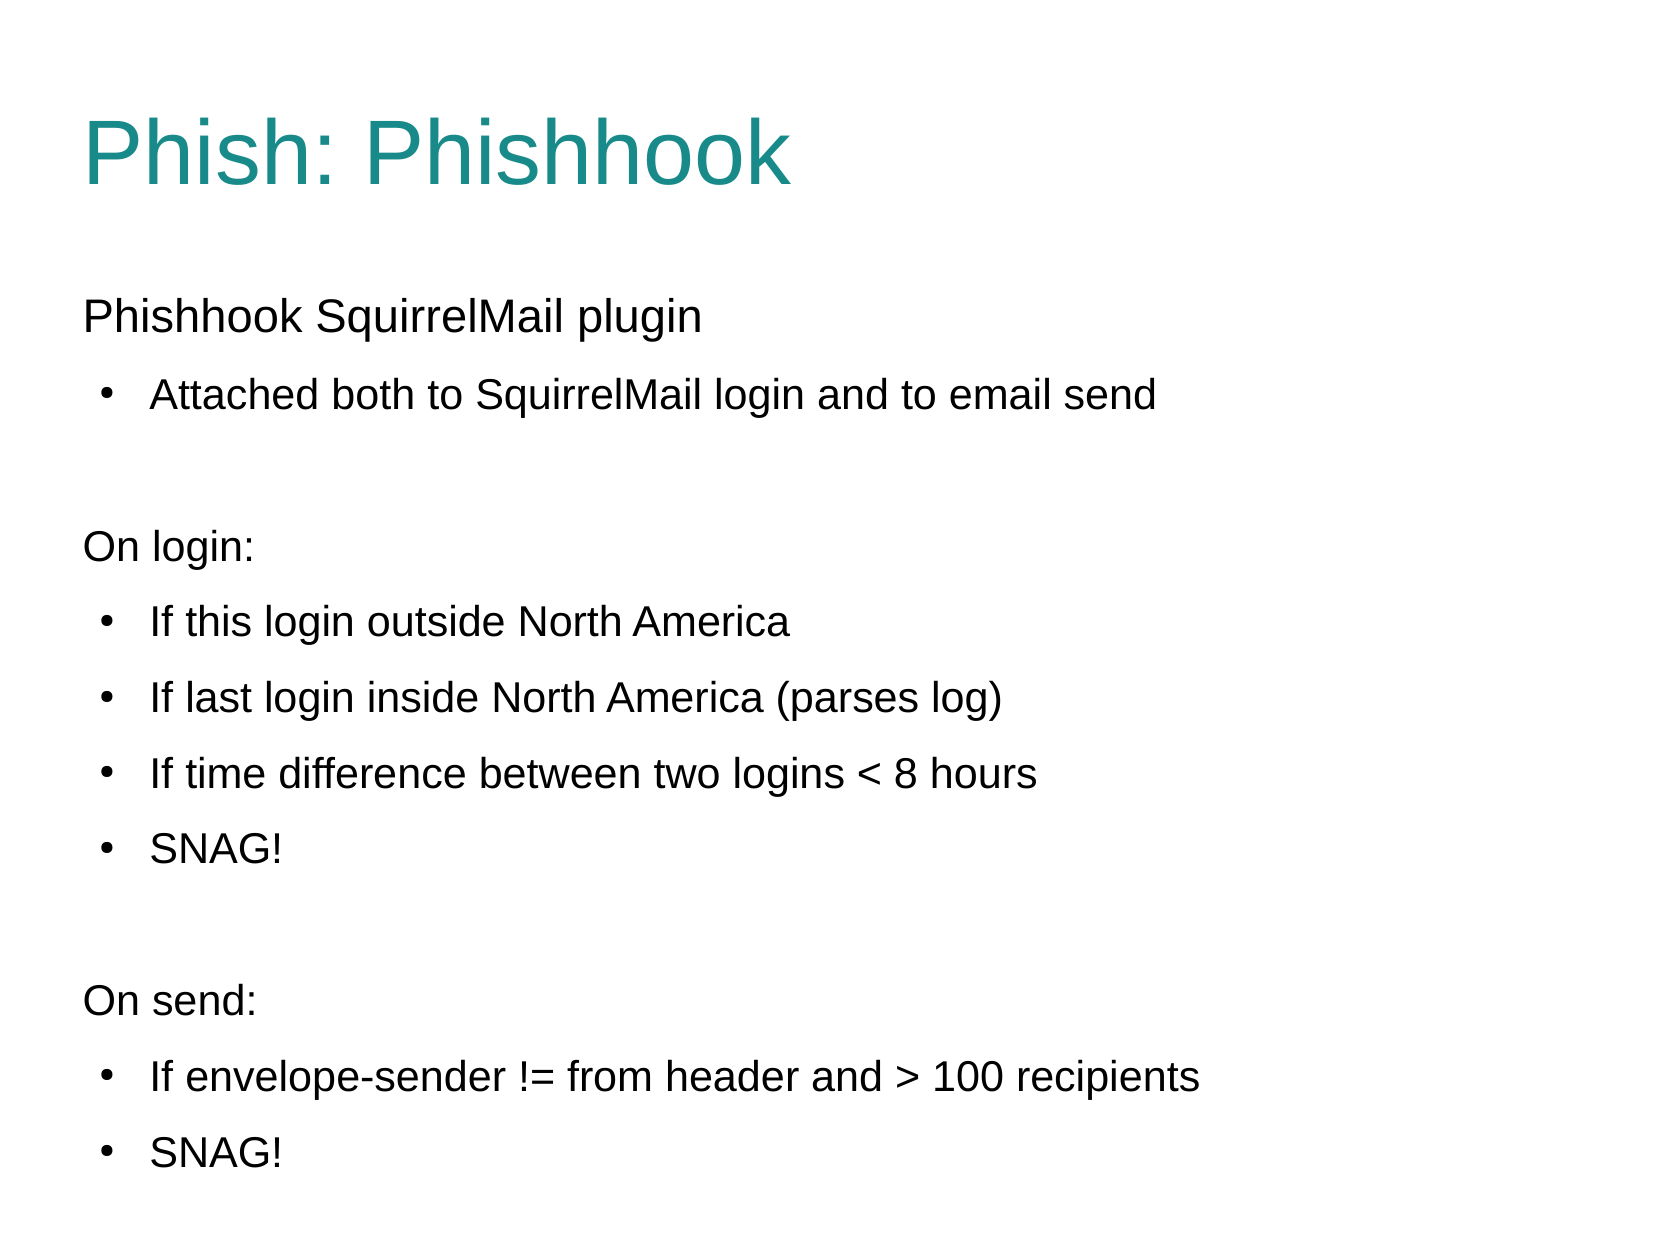

# Phish: Phishhook
Phishhook SquirrelMail plugin
Attached both to SquirrelMail login and to email send
On login:
If this login outside North America
If last login inside North America (parses log)
If time difference between two logins < 8 hours
SNAG!
On send:
If envelope-sender != from header and > 100 recipients
SNAG!